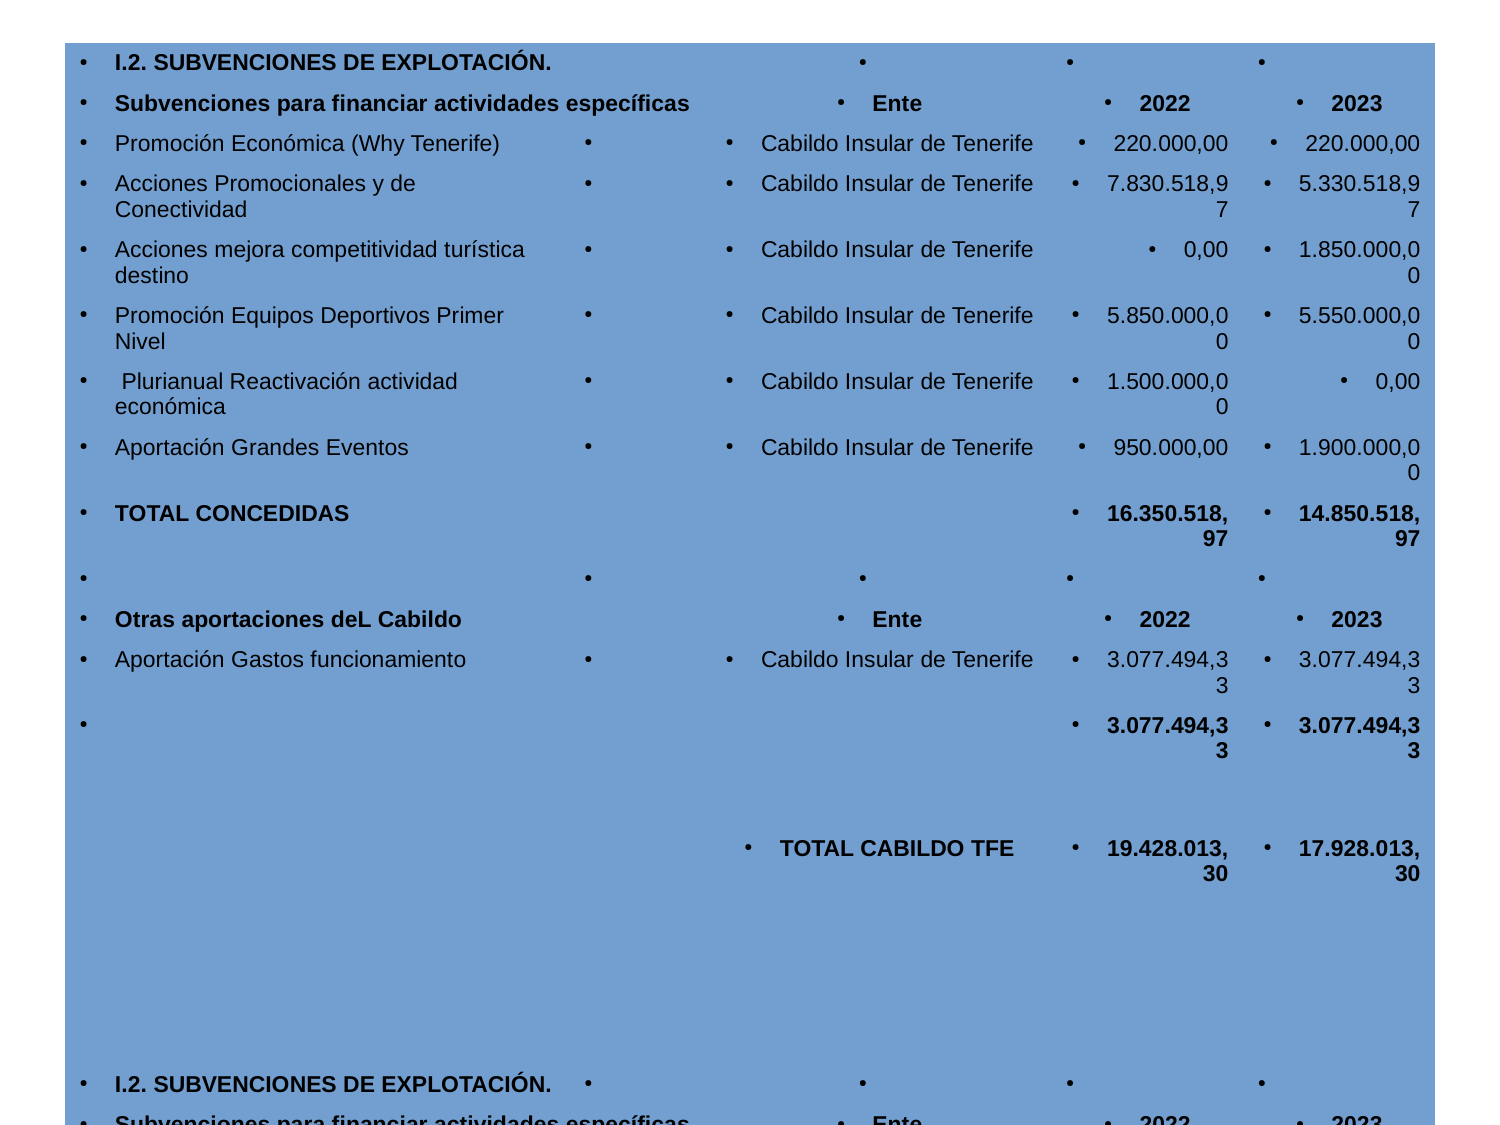

| I.2. SUBVENCIONES DE EXPLOTACIÓN. | | | | |
| --- | --- | --- | --- | --- |
| Subvenciones para financiar actividades específicas | | Ente | 2022 | 2023 |
| Promoción Económica (Why Tenerife) | | Cabildo Insular de Tenerife | 220.000,00 | 220.000,00 |
| Acciones Promocionales y de Conectividad | | Cabildo Insular de Tenerife | 7.830.518,97 | 5.330.518,97 |
| Acciones mejora competitividad turística destino | | Cabildo Insular de Tenerife | 0,00 | 1.850.000,00 |
| Promoción Equipos Deportivos Primer Nivel | | Cabildo Insular de Tenerife | 5.850.000,00 | 5.550.000,00 |
| Plurianual Reactivación actividad económica | | Cabildo Insular de Tenerife | 1.500.000,00 | 0,00 |
| Aportación Grandes Eventos | | Cabildo Insular de Tenerife | 950.000,00 | 1.900.000,00 |
| TOTAL CONCEDIDAS | | | 16.350.518,97 | 14.850.518,97 |
| | | | | |
| Otras aportaciones deL Cabildo | | Ente | 2022 | 2023 |
| Aportación Gastos funcionamiento | | Cabildo Insular de Tenerife | 3.077.494,33 | 3.077.494,33 |
| | | | 3.077.494,33 | 3.077.494,33 |
| | | | | |
| | | TOTAL CABILDO TFE | 19.428.013,30 | 17.928.013,30 |
| | | | | |
| | | | | |
| | | | | |
| I.2. SUBVENCIONES DE EXPLOTACIÓN. | | | | |
| Subvenciones para financiar actividades específicas | | Ente | 2022 | 2023 |
| Proyecto Investigo | | Subv. Europeas | 0,00 | 77.254,13 |
| Proyecto Marcet II | | Subv. Europeas | 19.023,17 | 0,00 |
| Red CIDE | | Subv. Europeas | 39.672,89 | 39.672,89 |
| TOTAL CONCEDIDAS | | | 58.696,06 | 116.927,02 |